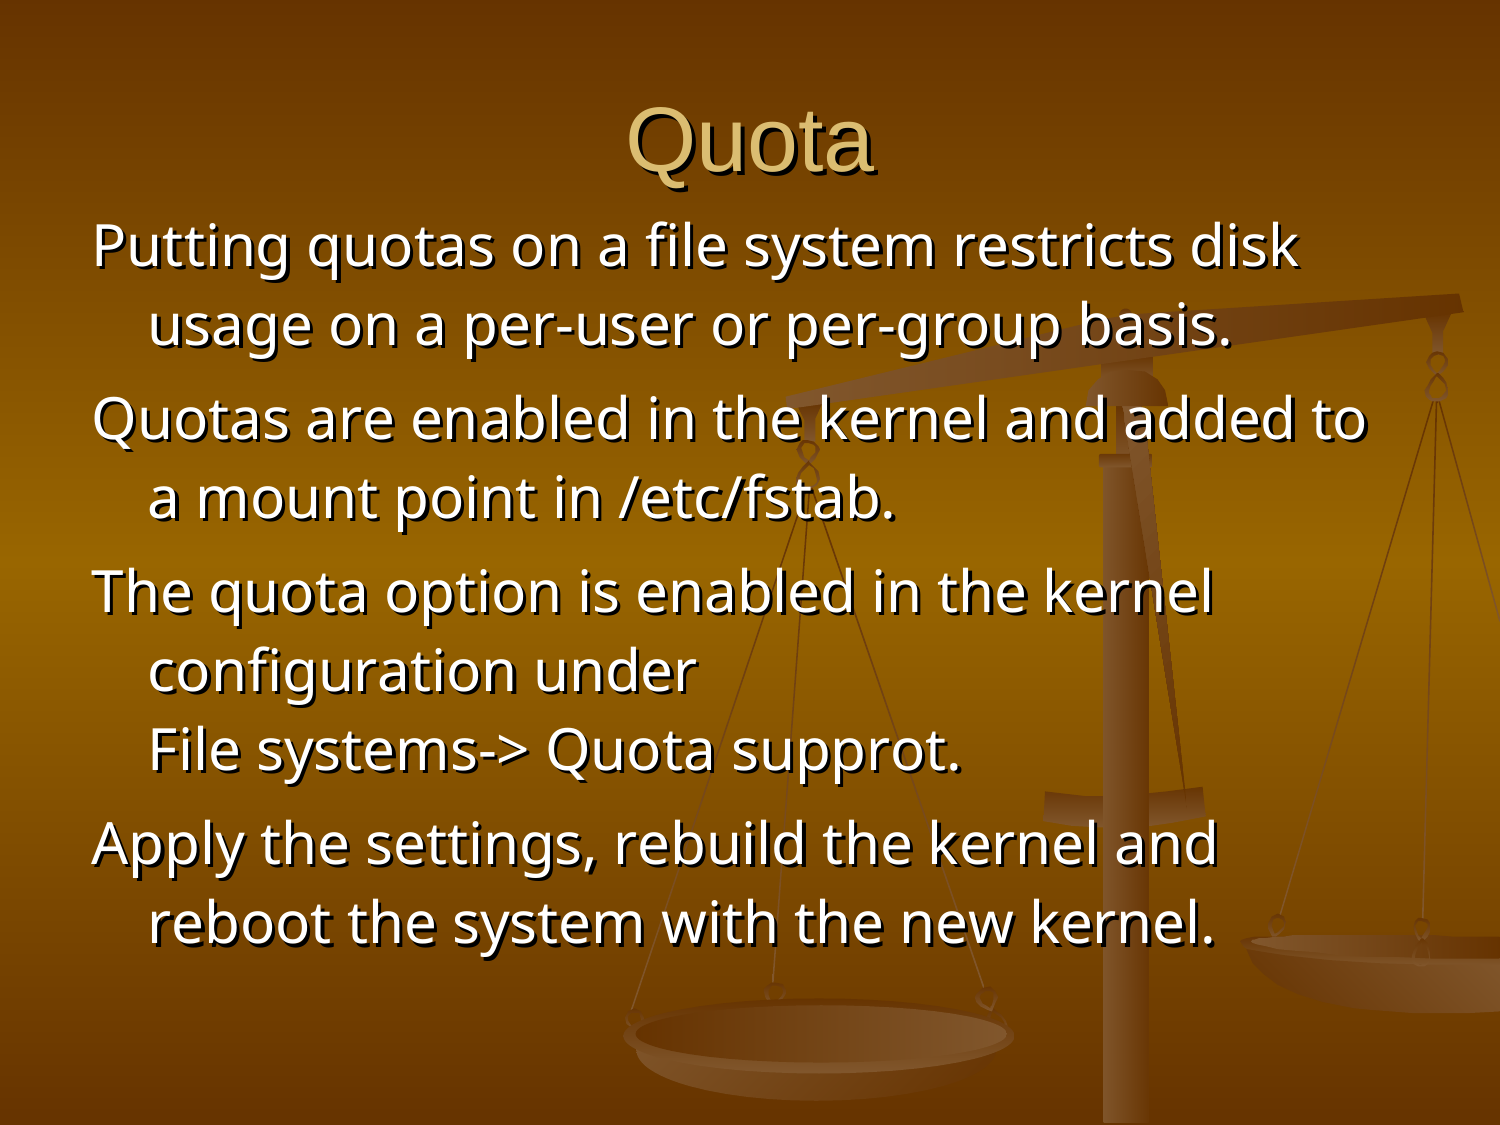

# Quota
Putting quotas on a file system restricts disk usage on a per-user or per-group basis.
Quotas are enabled in the kernel and added to a mount point in /etc/fstab.
The quota option is enabled in the kernel configuration under File systems-> Quota supprot.
Apply the settings, rebuild the kernel and reboot the system with the new kernel.